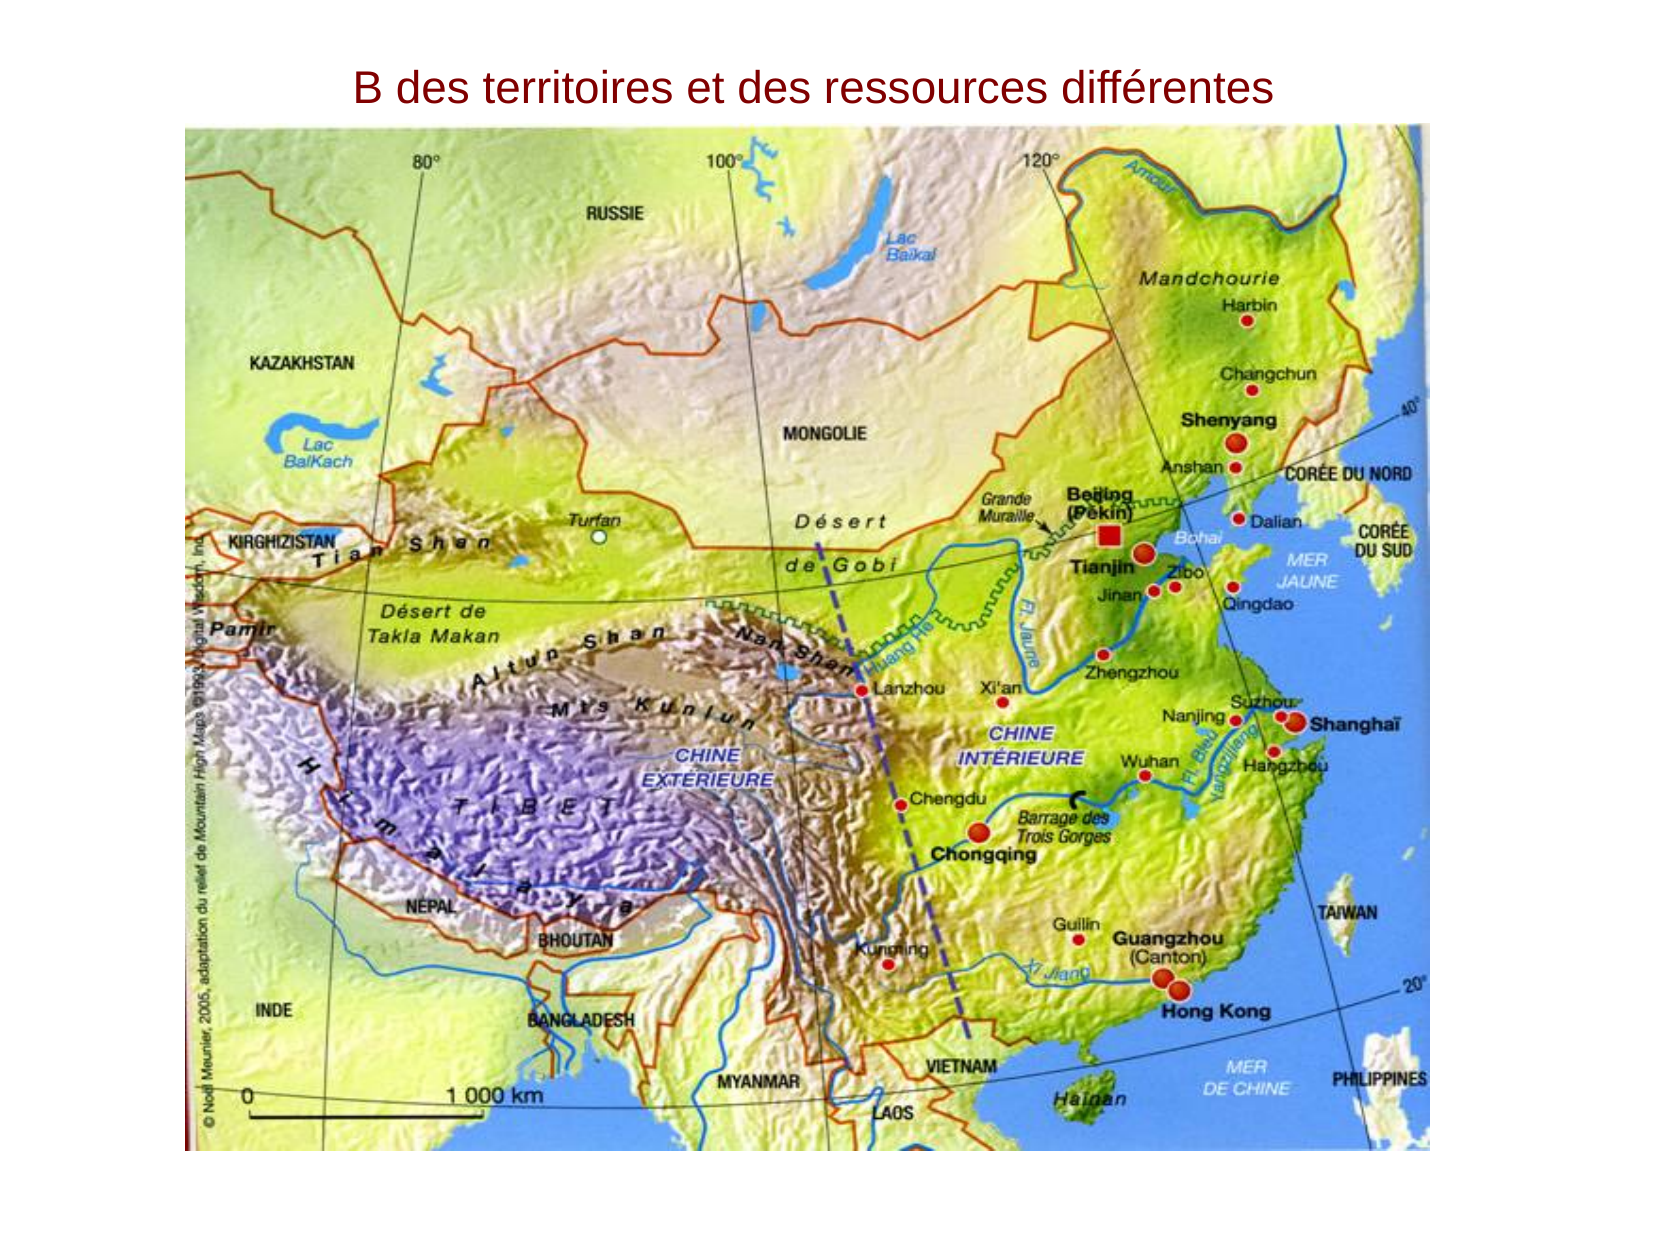

# B des territoires et des ressources différentes